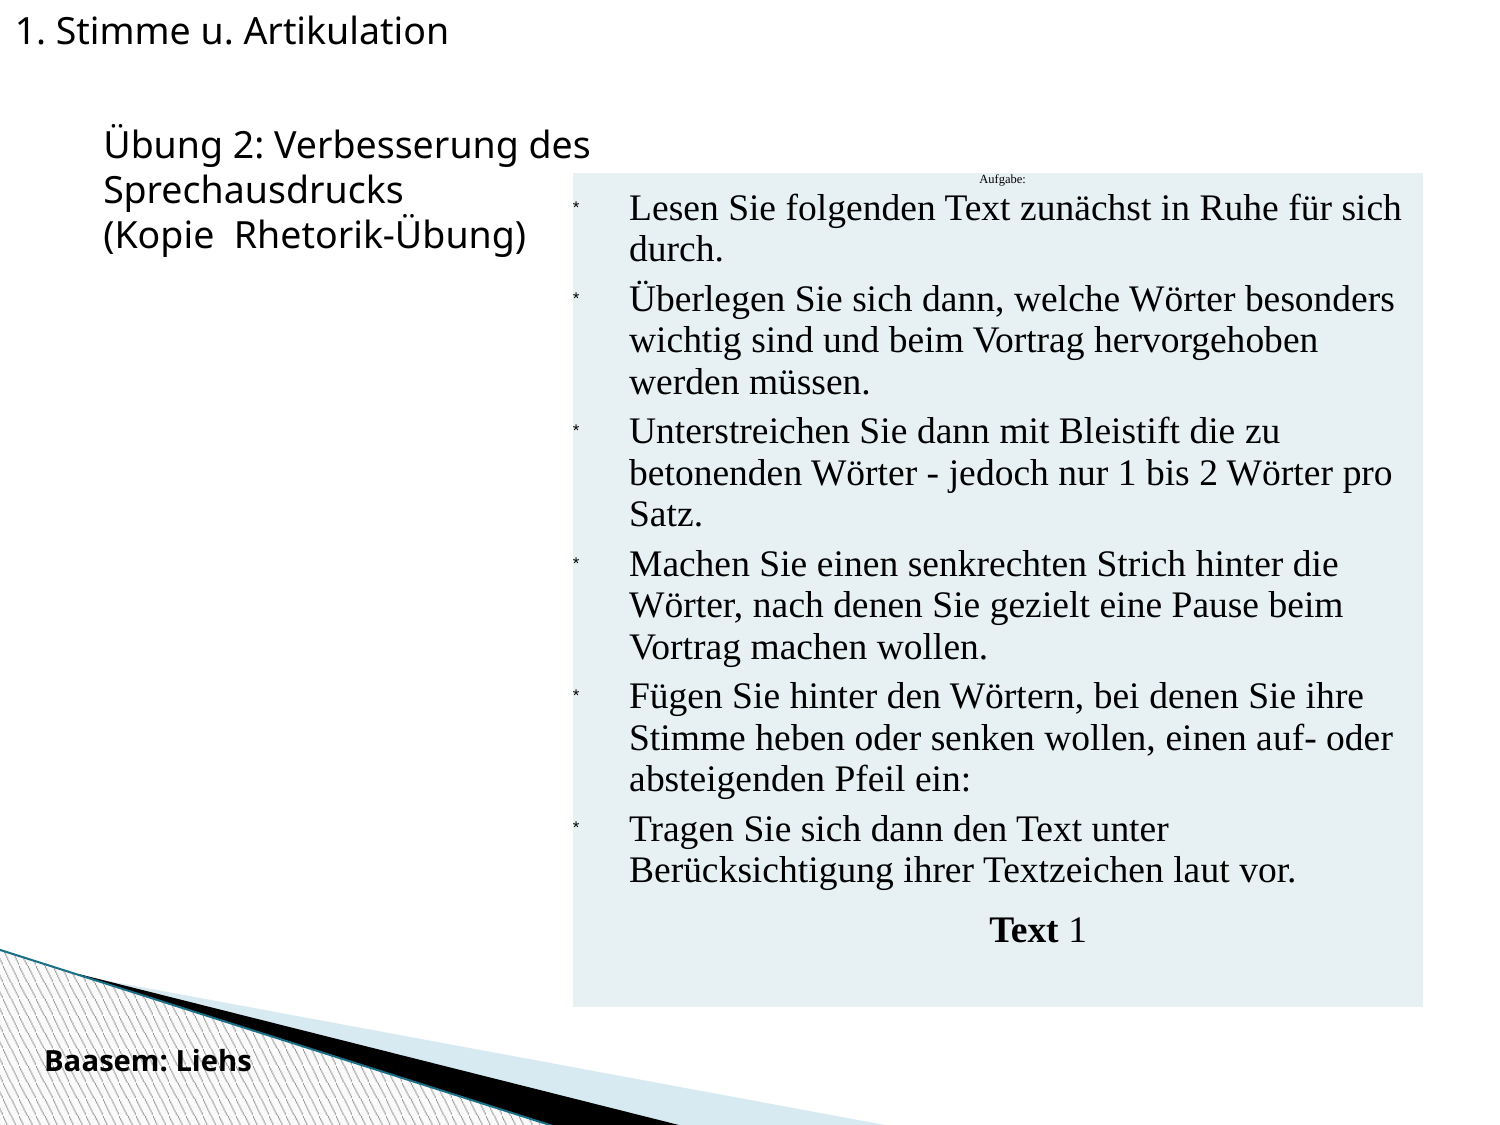

1. Stimme u. Artikulation
Übung 2: Verbesserung des Sprechausdrucks
(Kopie Rhetorik-Übung)
| Aufgabe: Lesen Sie folgenden Text zunächst in Ruhe für sich durch. Überlegen Sie sich dann, welche Wörter besonders wichtig sind und beim Vortrag hervorgehoben werden müssen. Unterstreichen Sie dann mit Bleistift die zu betonenden Wörter - jedoch nur 1 bis 2 Wörter pro Satz. Machen Sie einen senkrechten Strich hinter die Wörter, nach denen Sie gezielt eine Pause beim Vortrag machen wollen. Fügen Sie hinter den Wörtern, bei denen Sie ihre Stimme heben oder senken wollen, einen auf- oder absteigenden Pfeil ein: Tragen Sie sich dann den Text unter Berücksichtigung ihrer Textzeichen laut vor. Text 1 |
| --- |
Baasem: Liehs